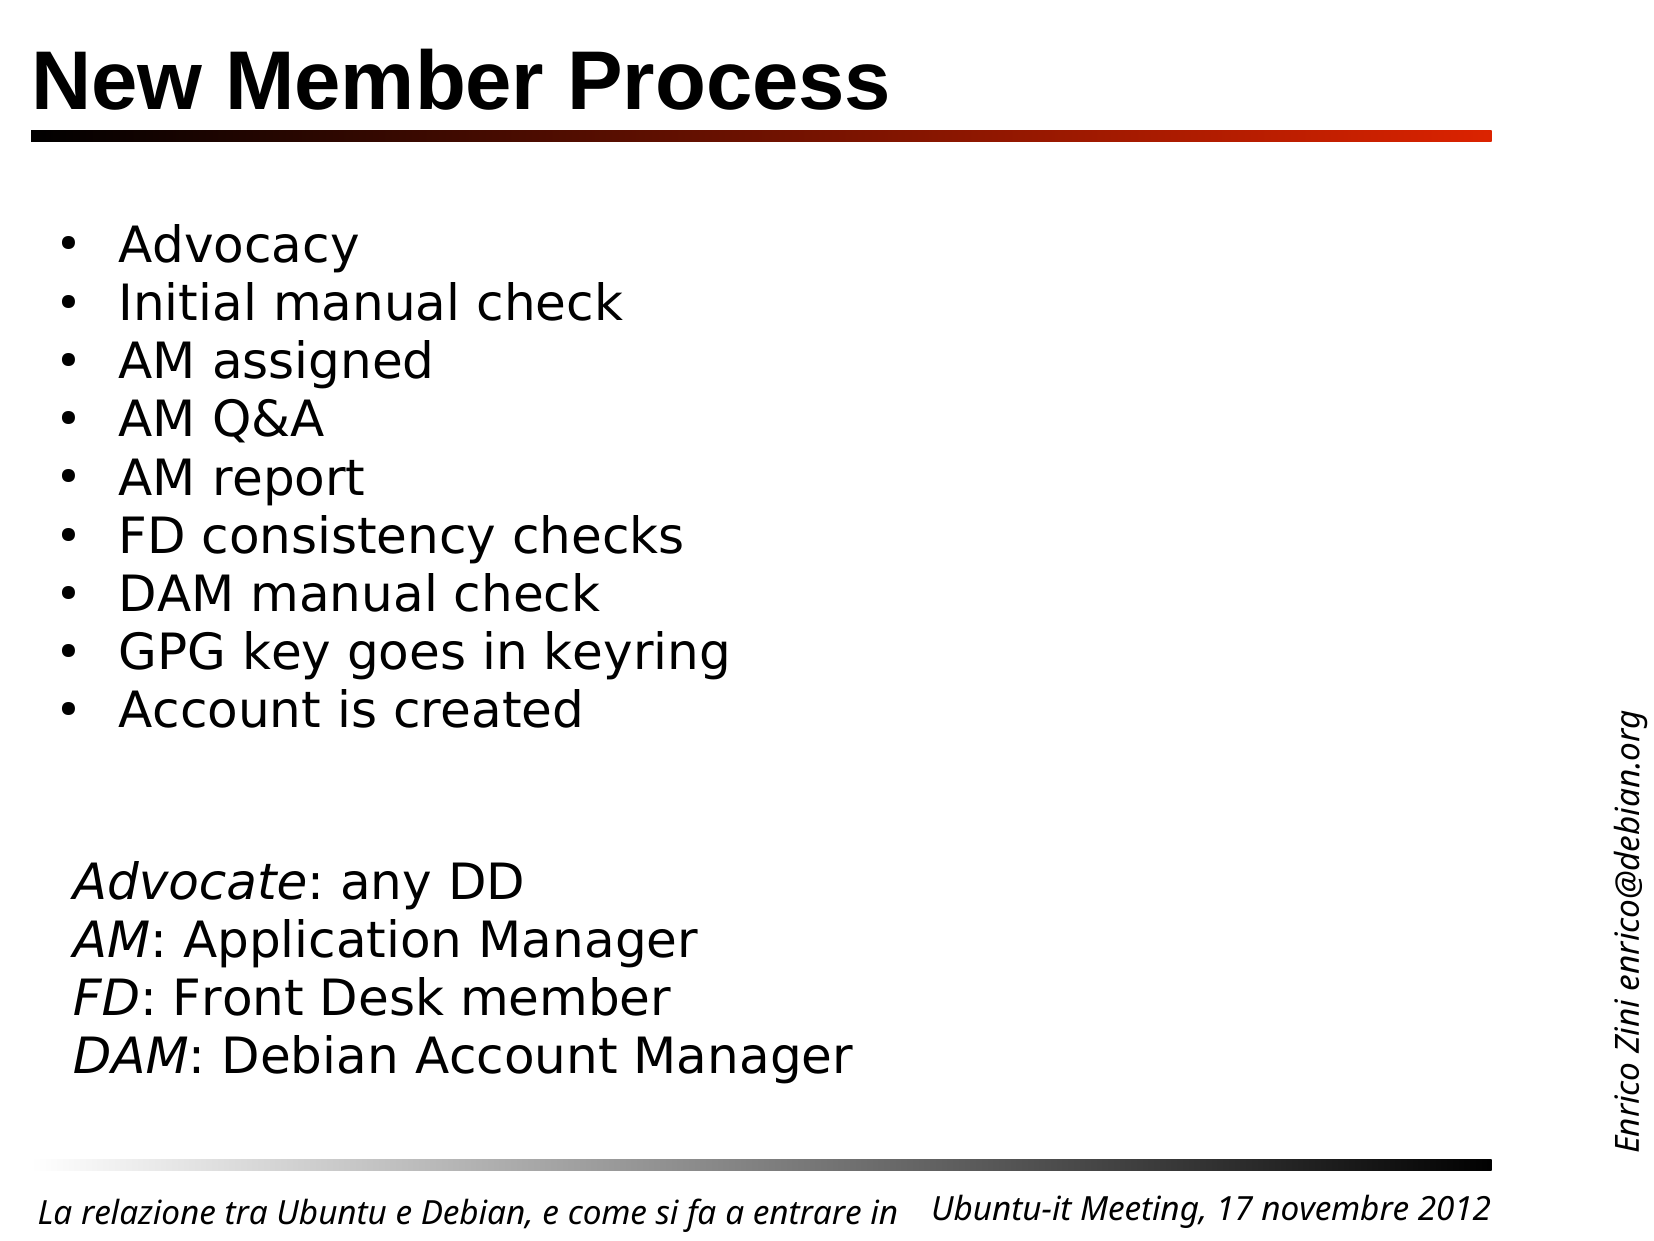

New Member Process
Advocacy
Initial manual check
AM assigned
AM Q&A
AM report
FD consistency checks
DAM manual check
GPG key goes in keyring
Account is created
Advocate: any DD
AM: Application Manager
FD: Front Desk member
DAM: Debian Account Manager